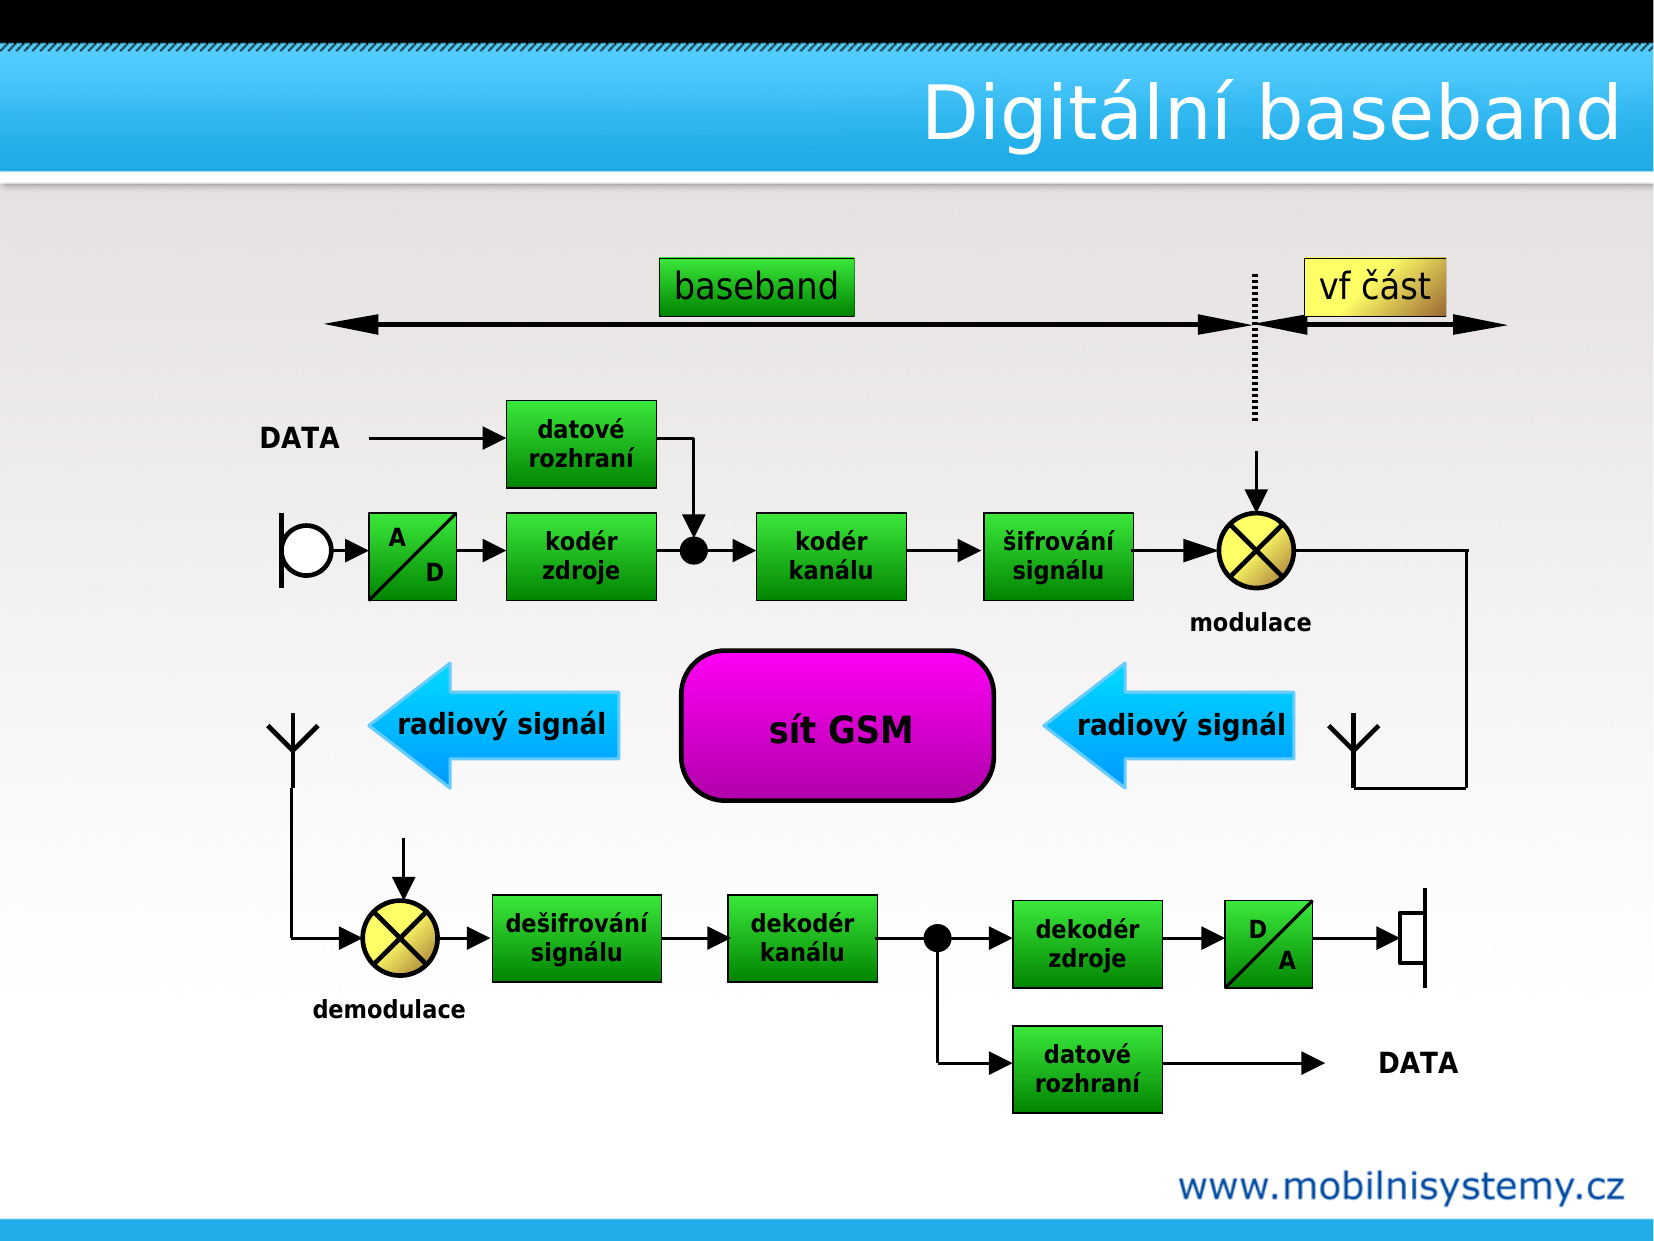

# Digitální baseband
baseband
vf část
datové
rozhraní
DATA
kodér
zdroje
kodér
kanálu
šifrování
signálu
A
D
modulace
radiový signál
sít GSM
radiový signál
dešifrování
signálu
dekodér
kanálu
dekodér
zdroje
D
A
demodulace
datové
rozhraní
DATA